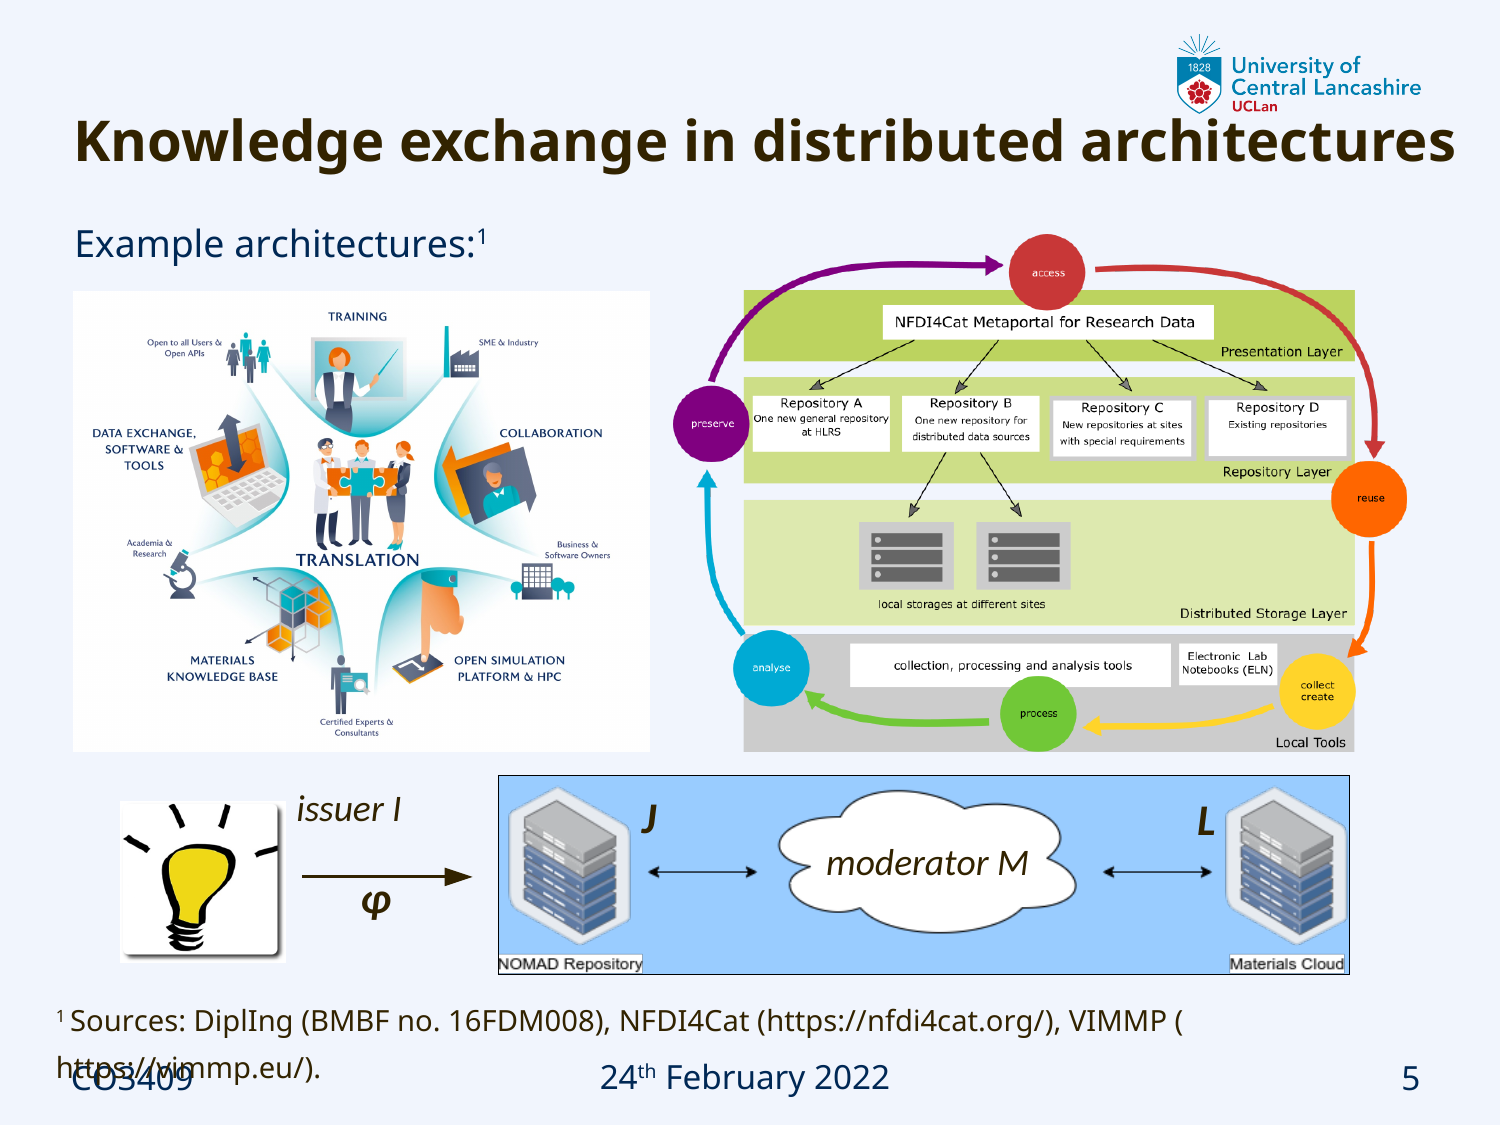

# Knowledge exchange in distributed architectures
Example architectures:1
issuer I
J
L
moderator M
φ
1 Sources: DiplIng (BMBF no. 16FDM008), NFDI4Cat (https://nfdi4cat.org/), VIMMP (https://vimmp.eu/).